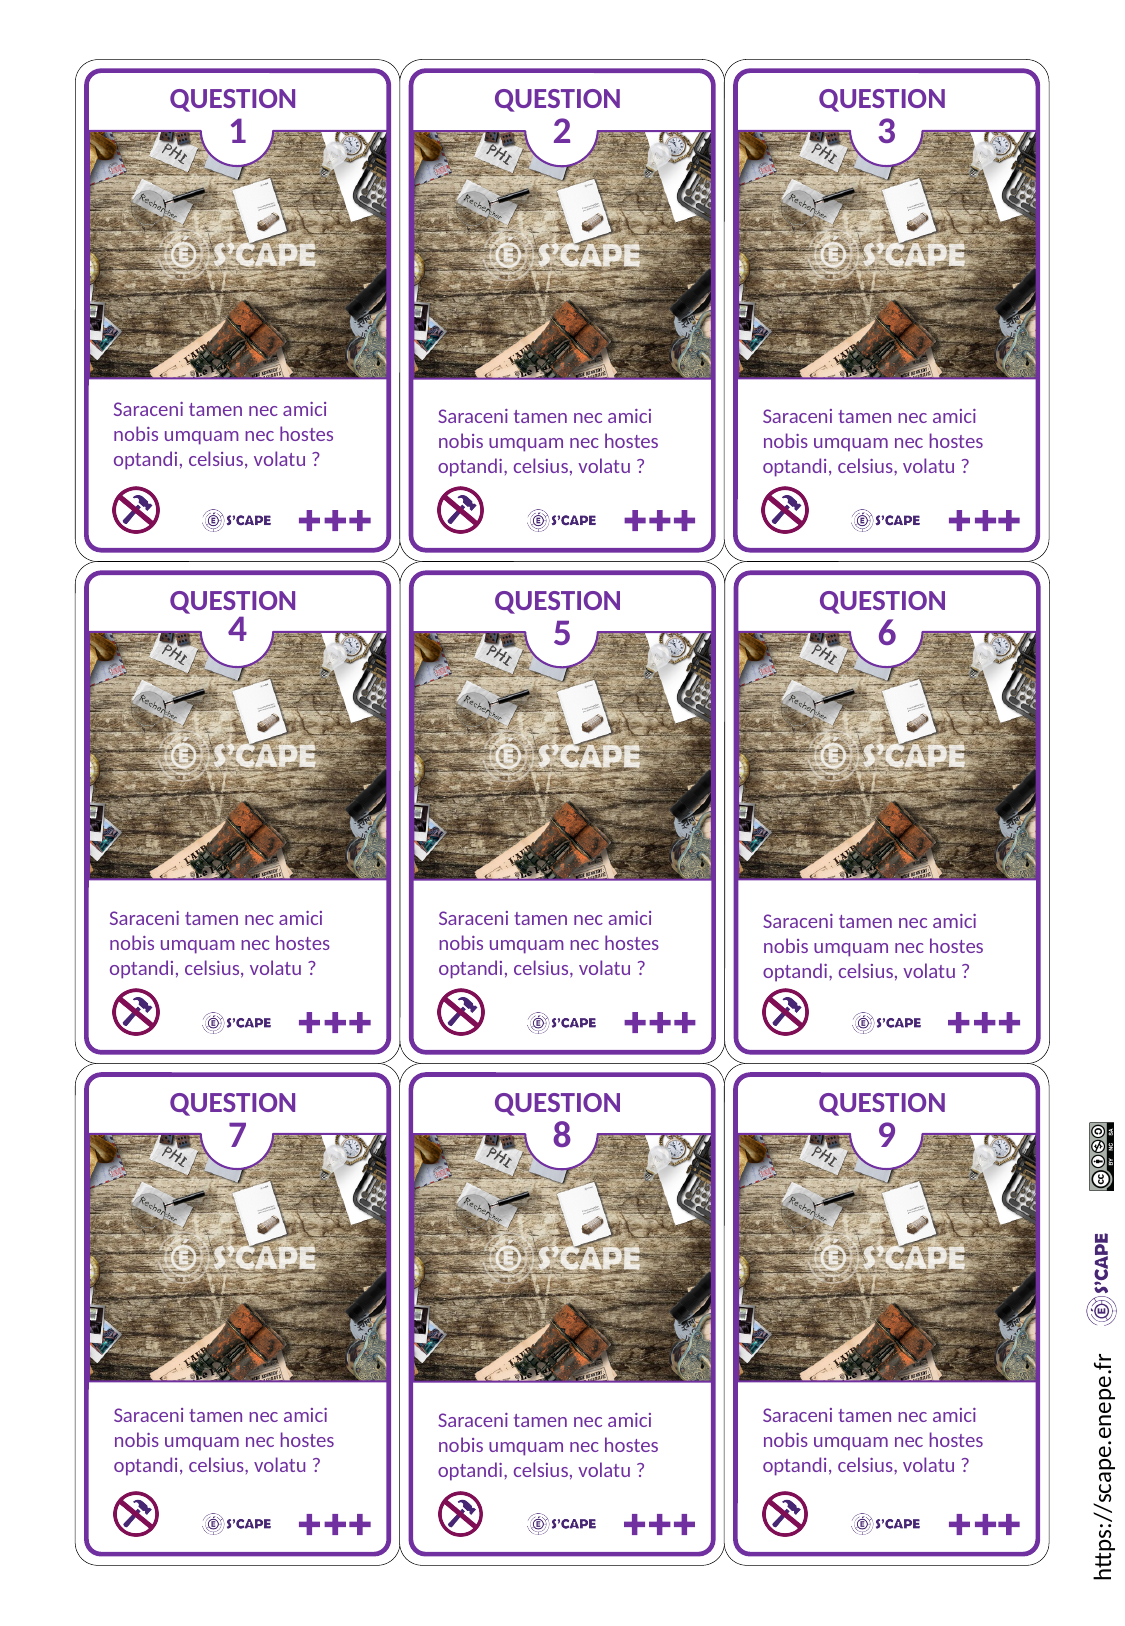

QUESTION
2
Saraceni tamen nec amici nobis umquam nec hostes optandi, celsius, volatu ?
QUESTION
3
Saraceni tamen nec amici nobis umquam nec hostes optandi, celsius, volatu ?
QUESTION
1
Saraceni tamen nec amici nobis umquam nec hostes optandi, celsius, volatu ?
QUESTION
4
Saraceni tamen nec amici nobis umquam nec hostes optandi, celsius, volatu ?
QUESTION
5
Saraceni tamen nec amici nobis umquam nec hostes optandi, celsius, volatu ?
QUESTION
6
Saraceni tamen nec amici nobis umquam nec hostes optandi, celsius, volatu ?
QUESTION
7
Saraceni tamen nec amici nobis umquam nec hostes optandi, celsius, volatu ?
QUESTION
8
Saraceni tamen nec amici nobis umquam nec hostes optandi, celsius, volatu ?
QUESTION
9
Saraceni tamen nec amici nobis umquam nec hostes optandi, celsius, volatu ?